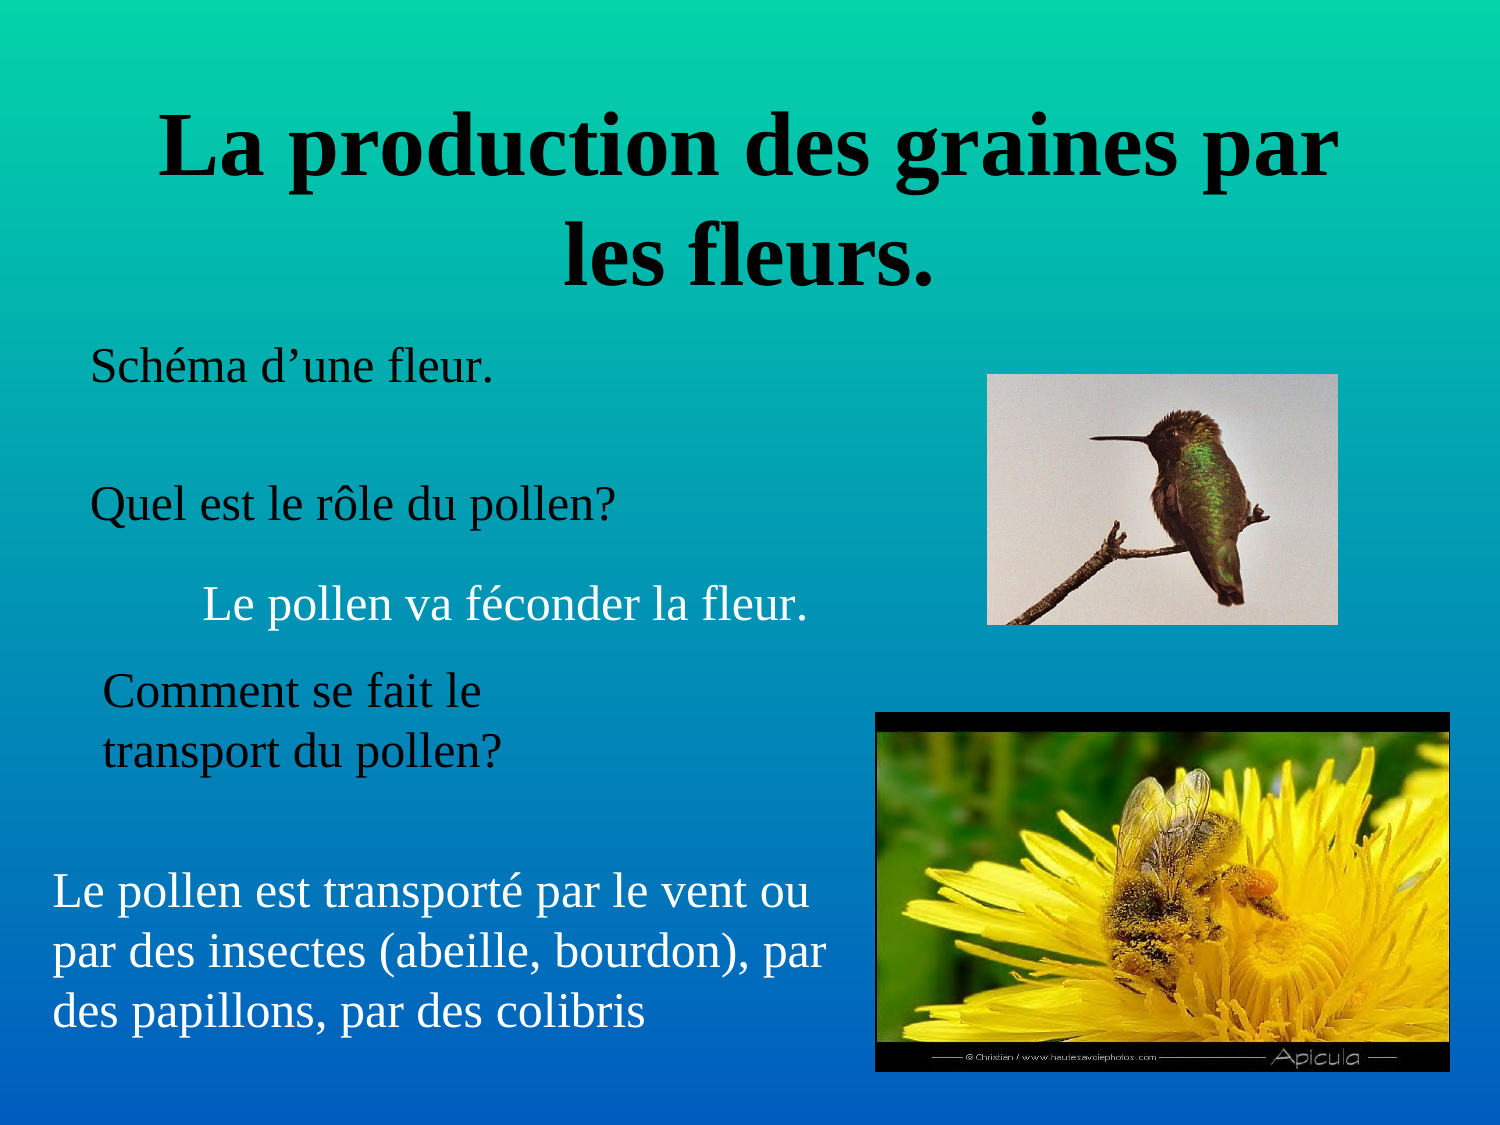

La production des graines par les fleurs.
Schéma d’une fleur.
Quel est le rôle du pollen?
Le pollen va féconder la fleur.
Comment se fait le transport du pollen?
Le pollen est transporté par le vent ou par des insectes (abeille, bourdon), par des papillons, par des colibris